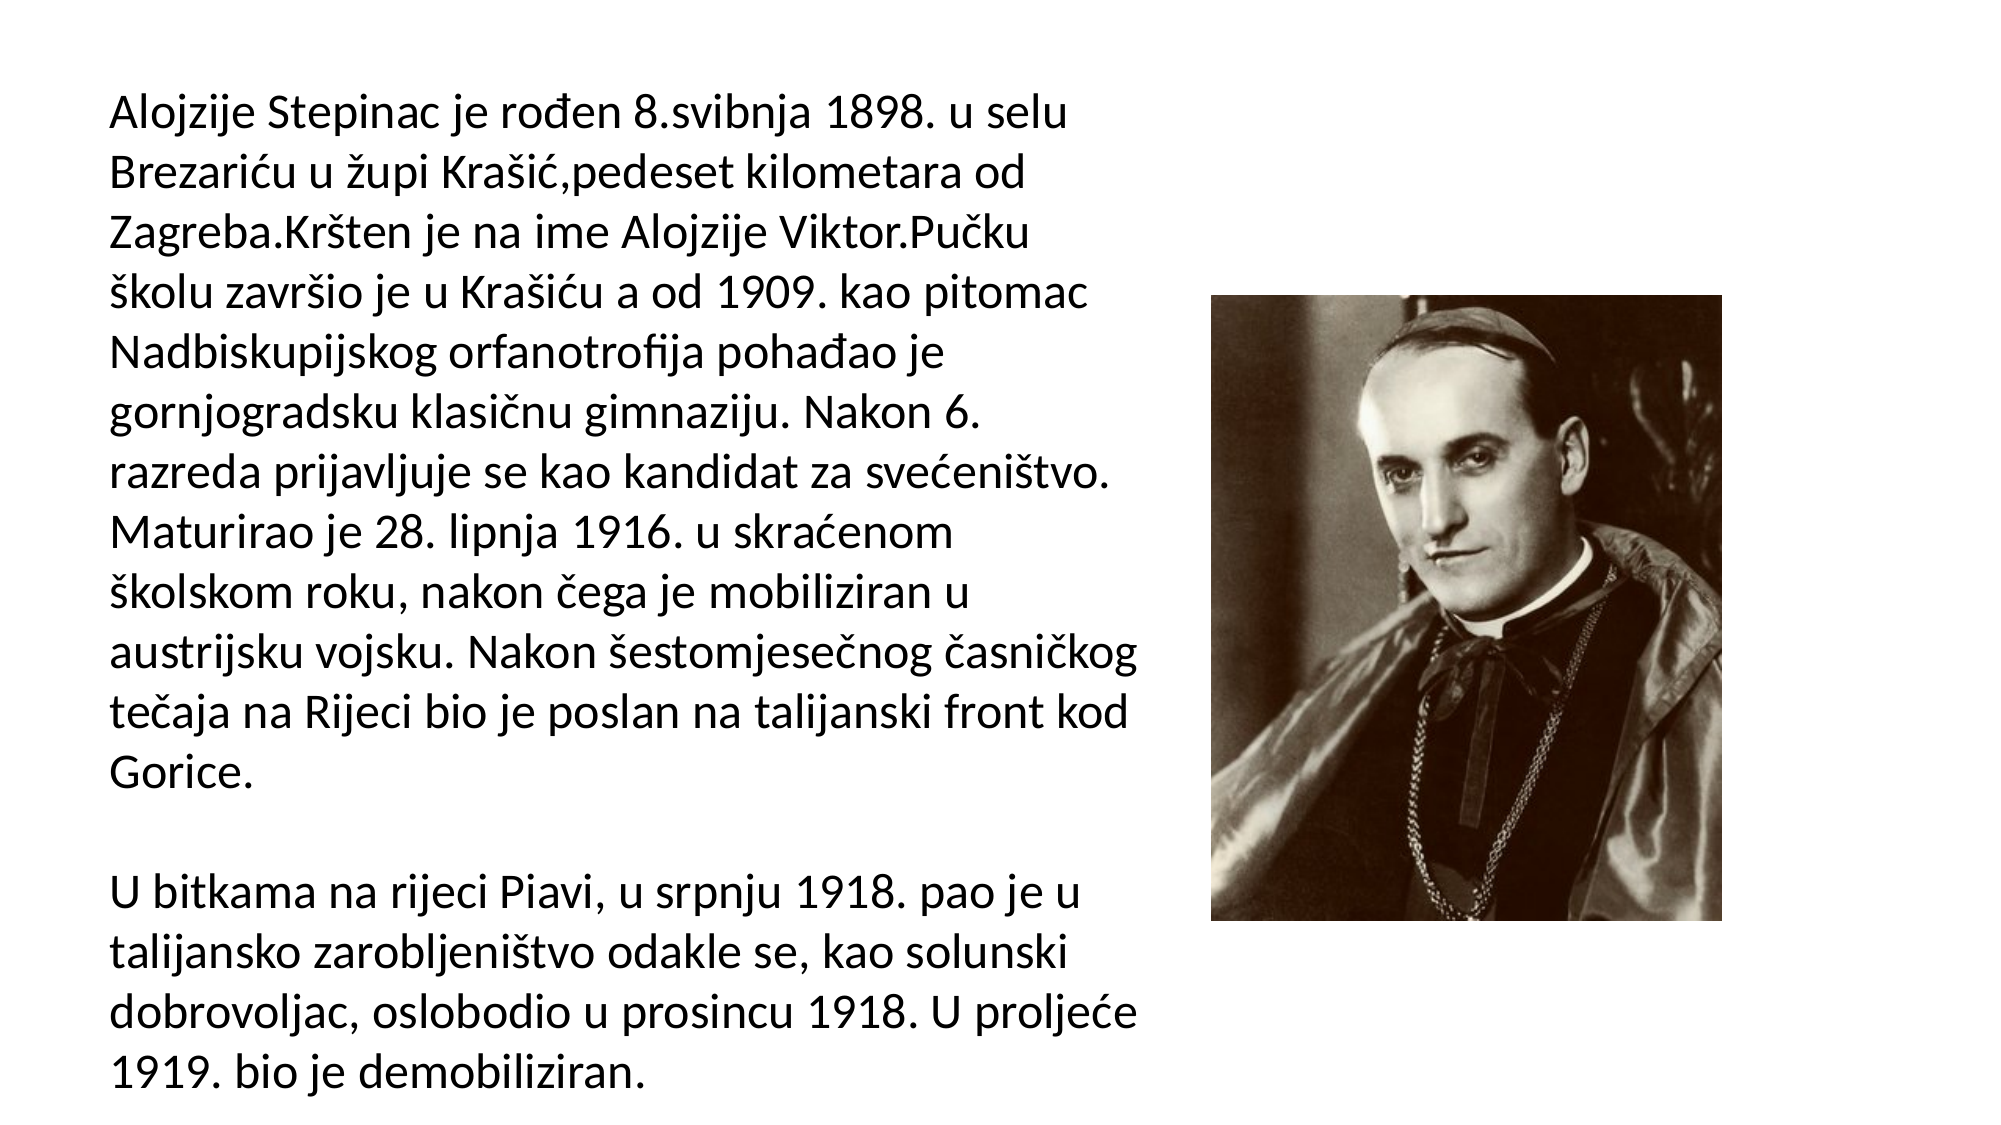

Alojzije Stepinac je rođen 8.svibnja 1898. u selu Brezariću u župi Krašić,pedeset kilometara od Zagreba.Kršten je na ime Alojzije Viktor.Pučku školu završio je u Krašiću a od 1909. kao pitomac Nadbiskupijskog orfanotrofija pohađao je gornjogradsku klasičnu gimnaziju. Nakon 6. razreda prijavljuje se kao kandidat za svećeništvo.
Maturirao je 28. lipnja 1916. u skraćenom školskom roku, nakon čega je mobiliziran u austrijsku vojsku. Nakon šestomjesečnog časničkog tečaja na Rijeci bio je poslan na talijanski front kod Gorice.
U bitkama na rijeci Piavi, u srpnju 1918. pao je u talijansko zarobljeništvo odakle se, kao solunski dobrovoljac, oslobodio u prosincu 1918. U proljeće 1919. bio je demobiliziran.